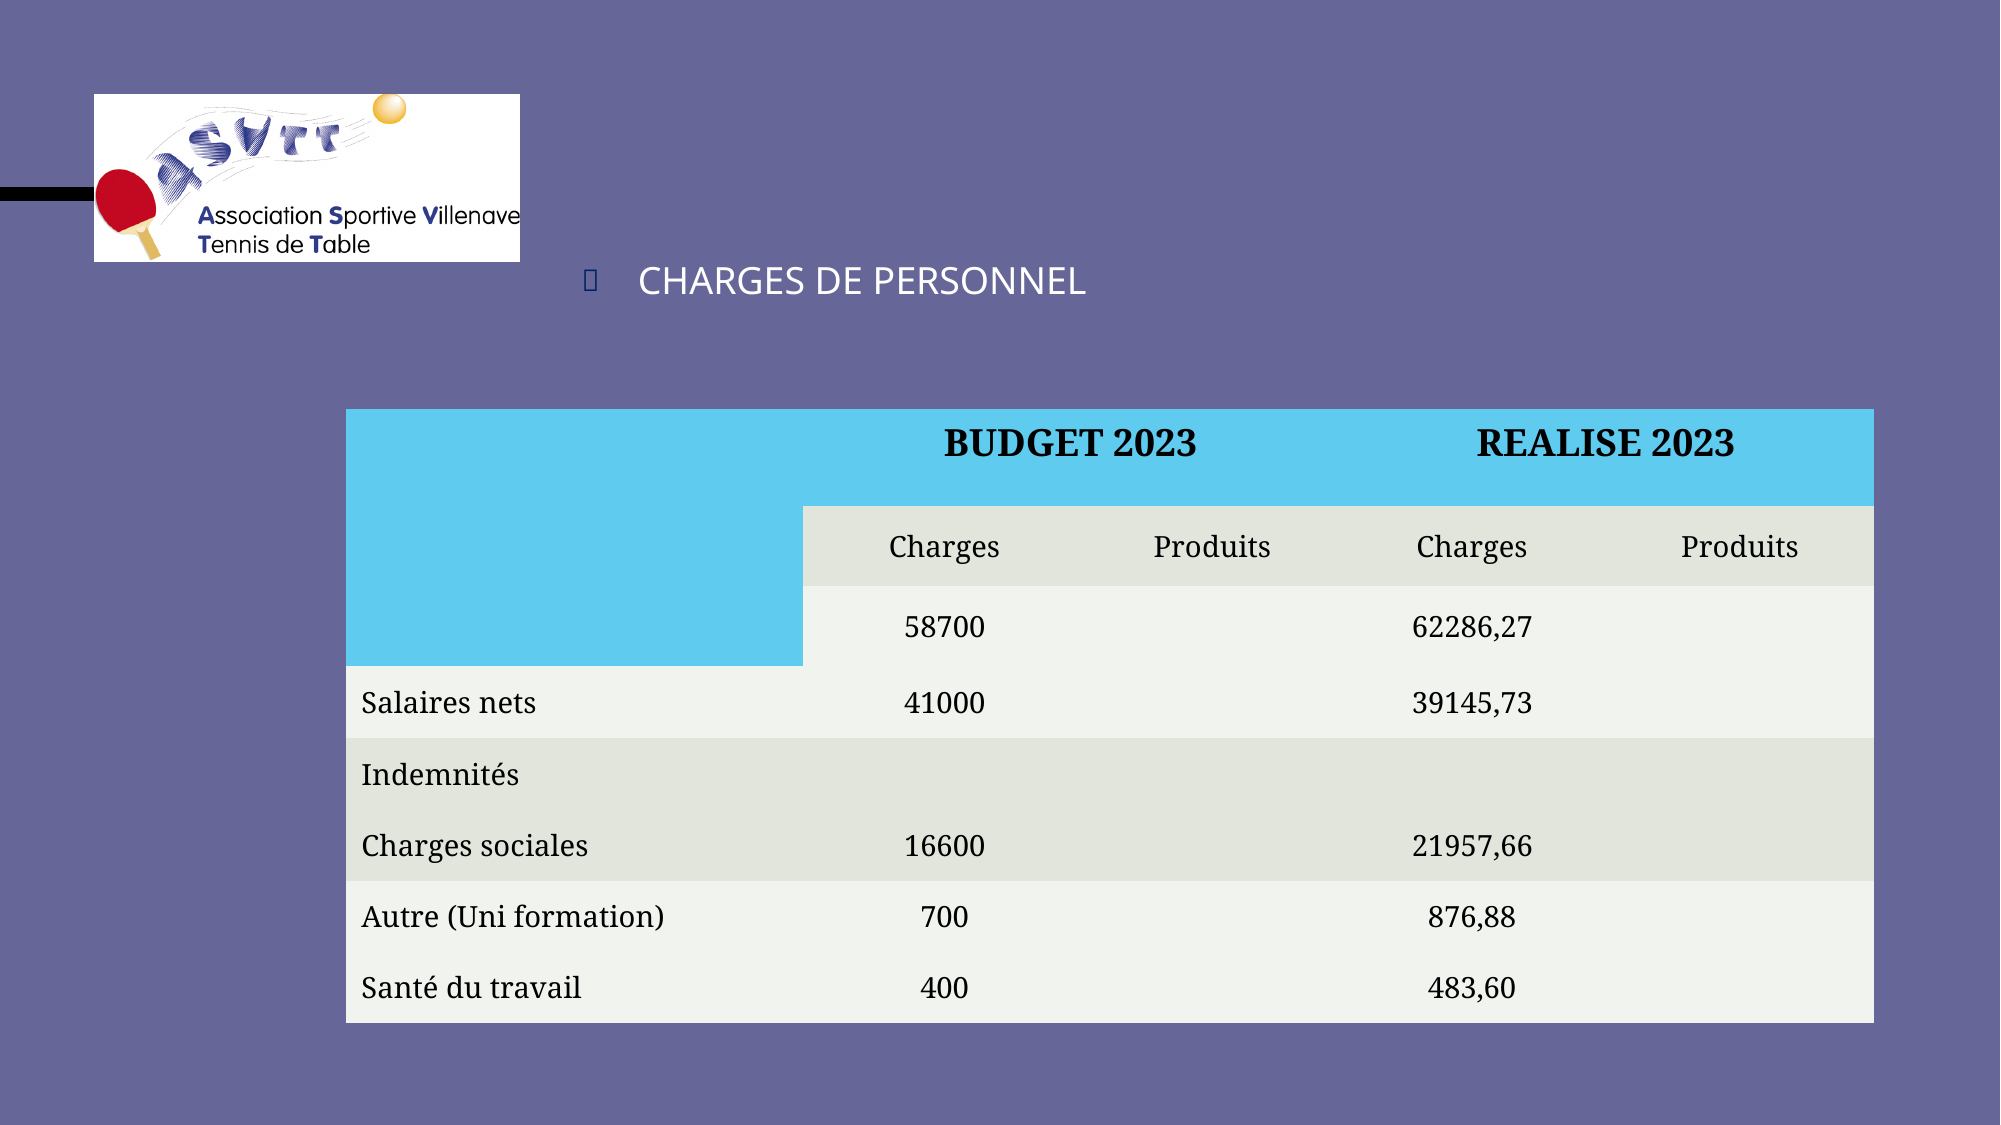

# CHARGES DE PERSONNEL
| | BUDGET 2023 | | REALISE 2023 | |
| --- | --- | --- | --- | --- |
| | Charges | Produits | Charges | Produits |
| | 58700 | | 62286,27 | |
| Salaires nets | 41000 | | 39145,73 | |
| Indemnités | | | | |
| Charges sociales | 16600 | | 21957,66 | |
| Autre (Uni formation) | 700 | | 876,88 | |
| Santé du travail | 400 | | 483,60 | |